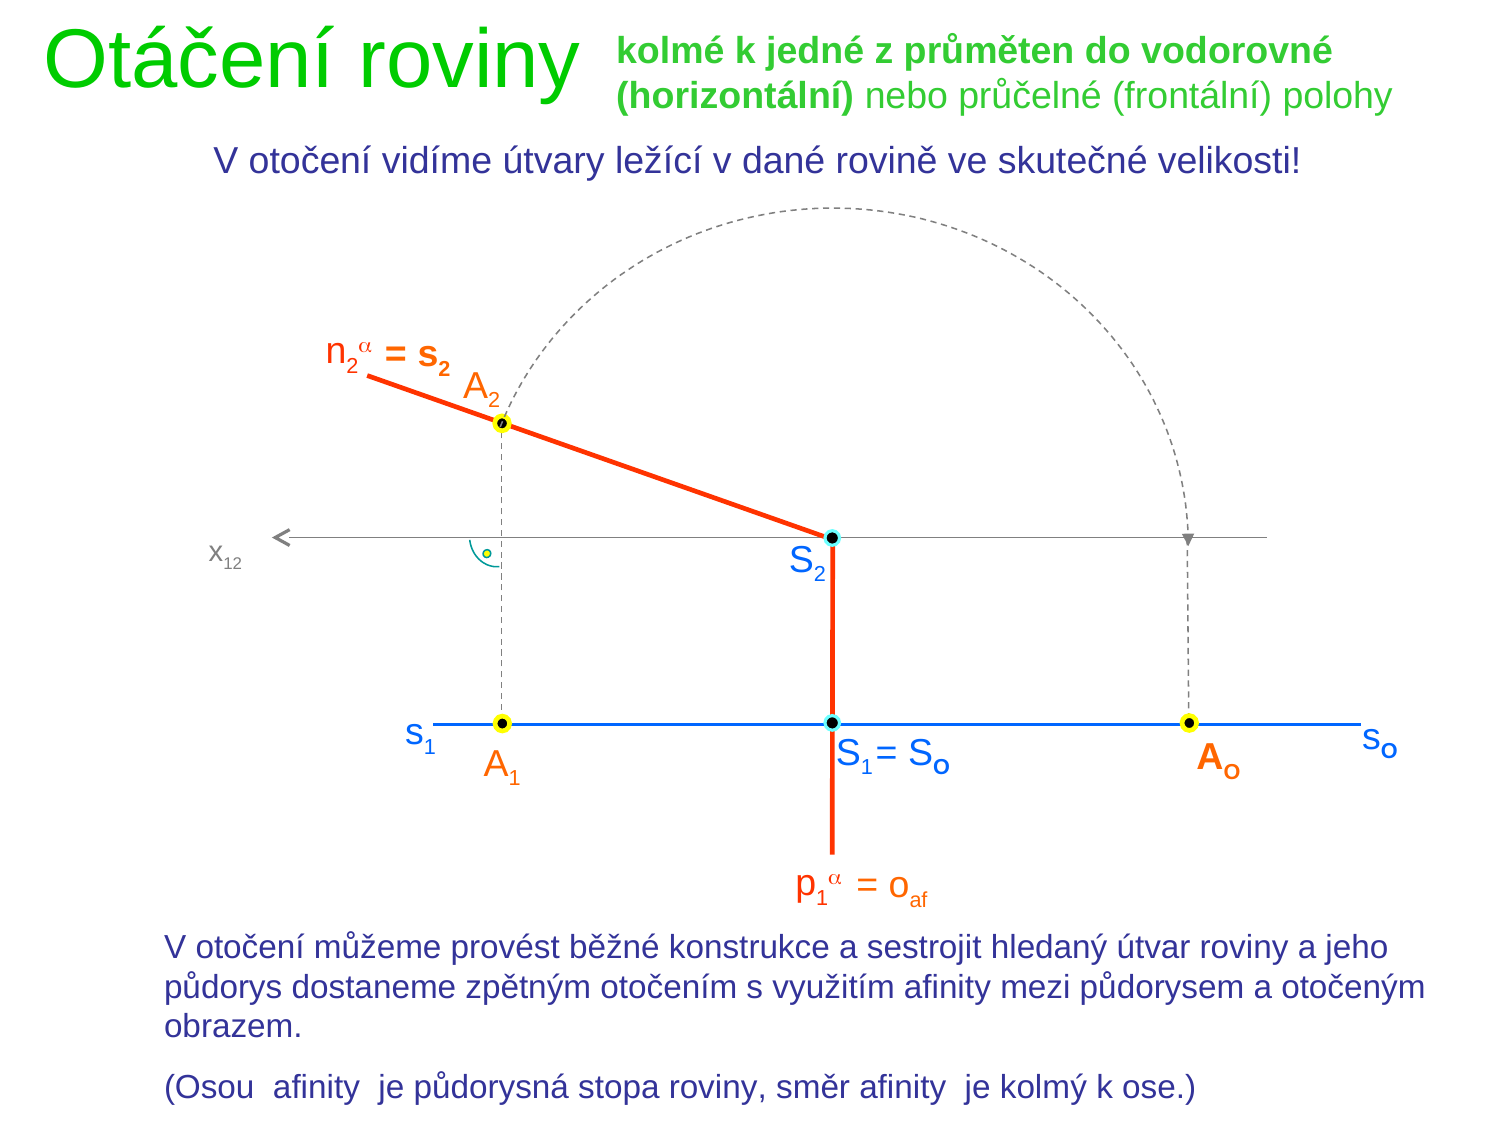

# Otáčení roviny
kolmé k jedné z průměten do vodorovné (horizontální) nebo průčelné (frontální) polohy
V otočení vidíme útvary ležící v dané rovině ve skutečné velikosti!
n2
= s2
A2
x12
S2
s1
sO
S1
= SO
AO
A1
p1
= oaf
V otočení můžeme provést běžné konstrukce a sestrojit hledaný útvar roviny a jeho půdorys dostaneme zpětným otočením s využitím afinity mezi půdorysem a otočeným obrazem.
(Osou afinity je půdorysná stopa roviny, směr afinity je kolmý k ose.)